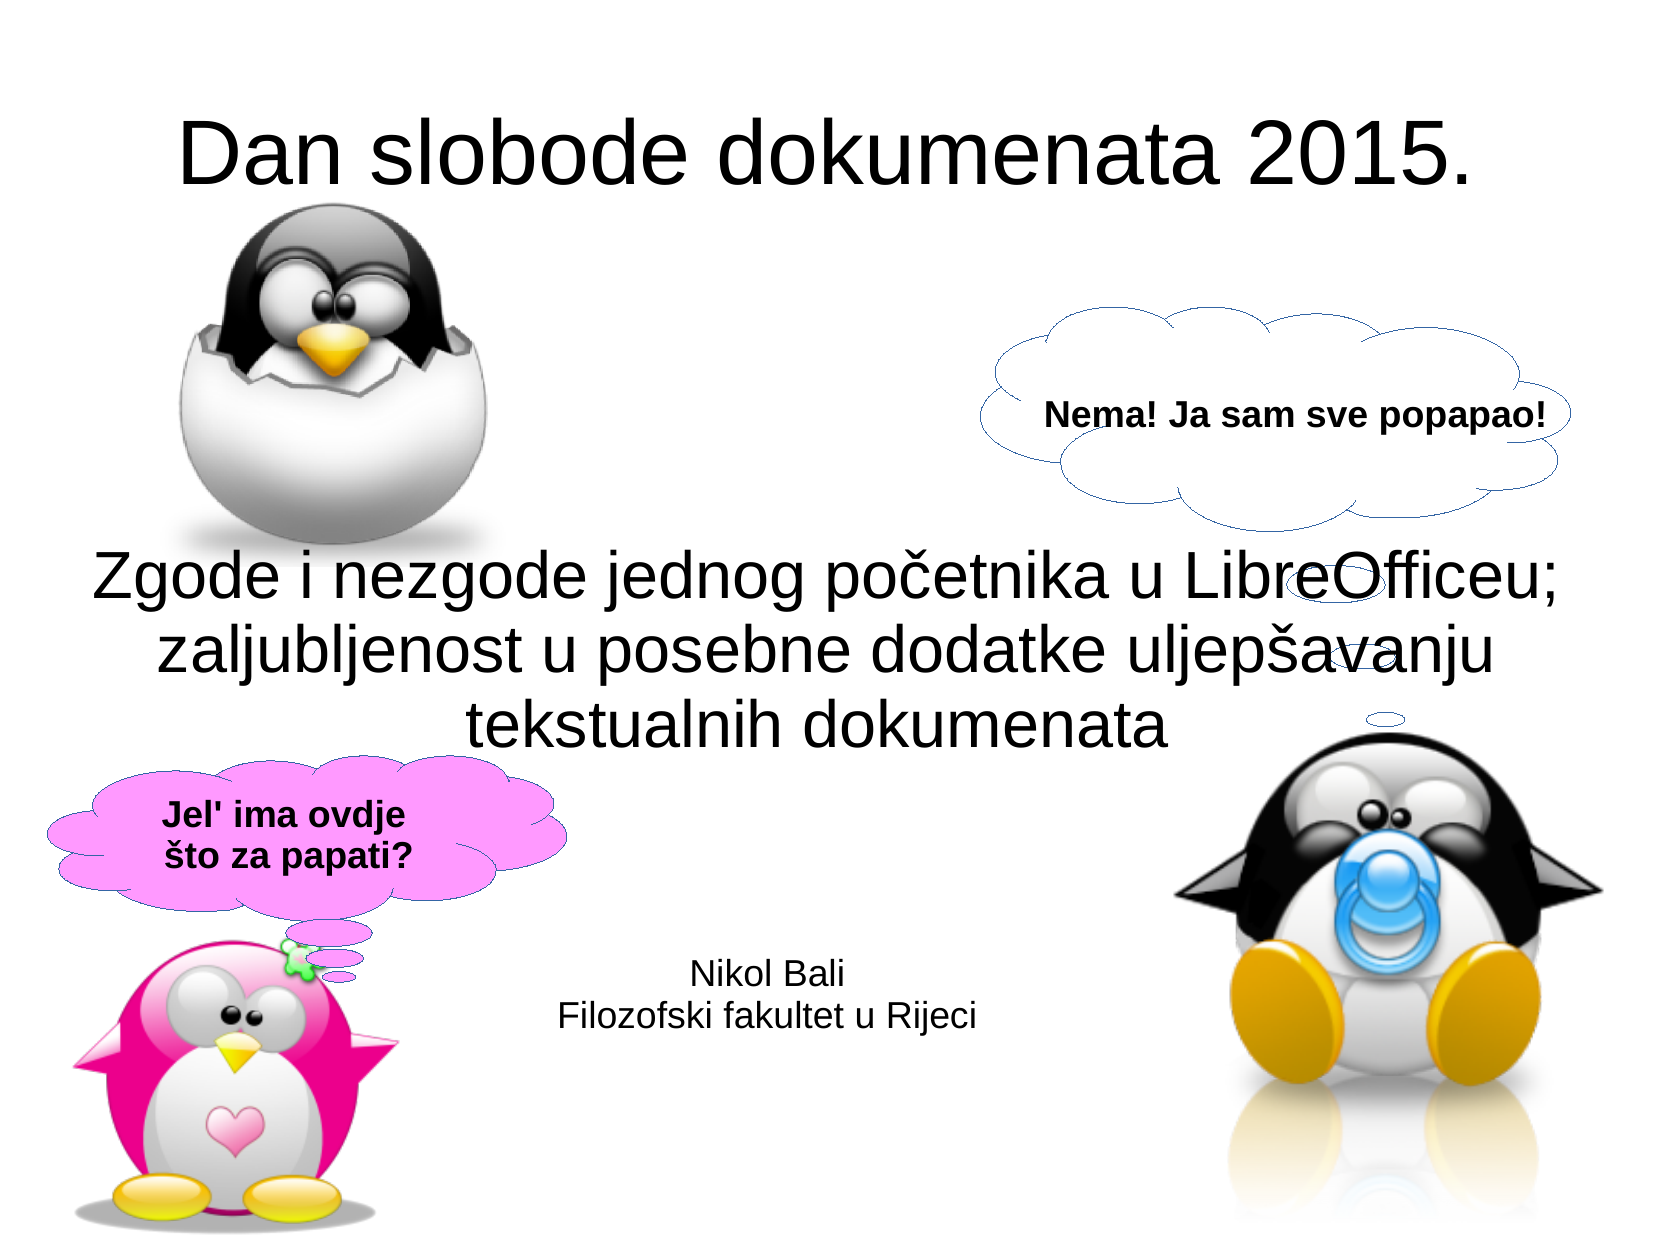

# Dan slobode dokumenata 2015.
Zgode i nezgode jednog početnika u LibreOfficeu;
zaljubljenost u posebne dodatke uljepšavanju tekstualnih dokumenata
Nema! Ja sam sve popapao!
Jel' ima ovdje
što za papati?
Nikol Bali
Filozofski fakultet u Rijeci